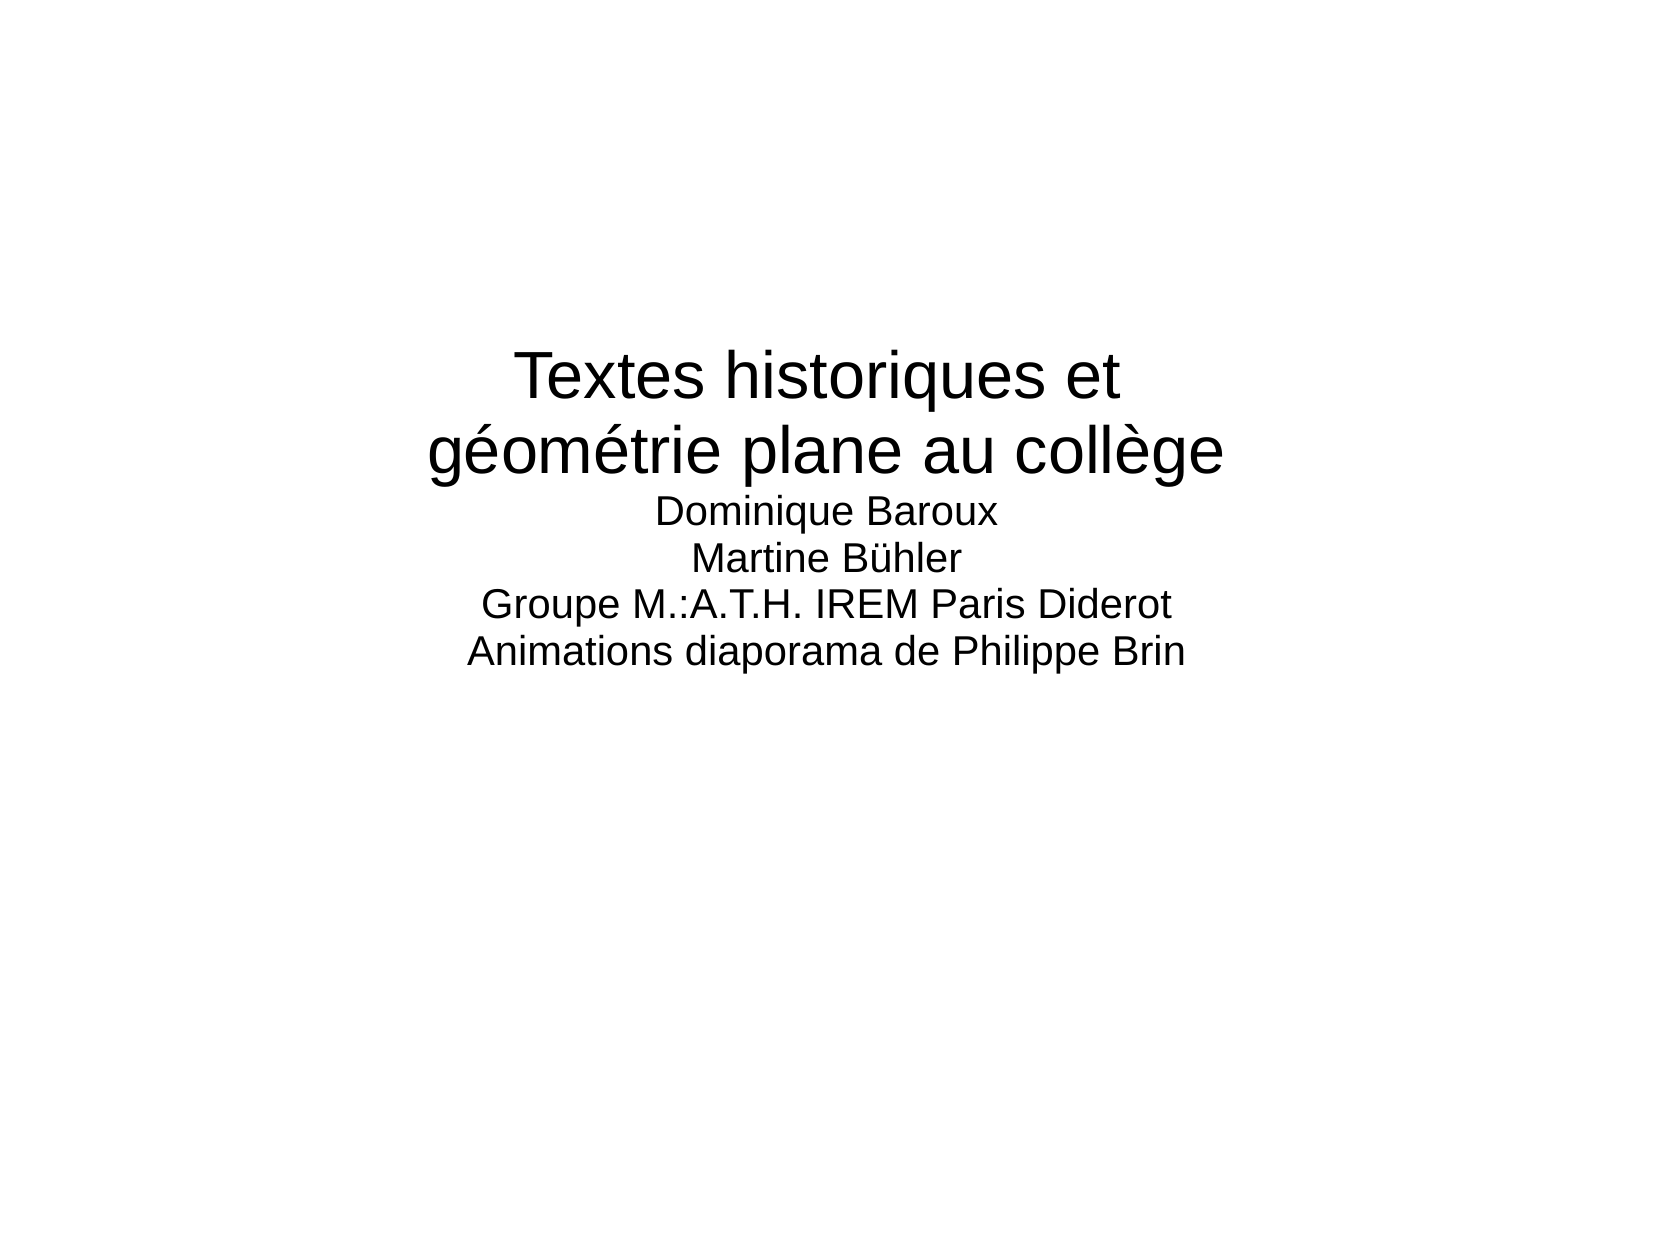

# Textes historiques et
géométrie plane au collège
Dominique Baroux
Martine Bühler
Groupe M.:A.T.H. IREM Paris Diderot
Animations diaporama de Philippe Brin